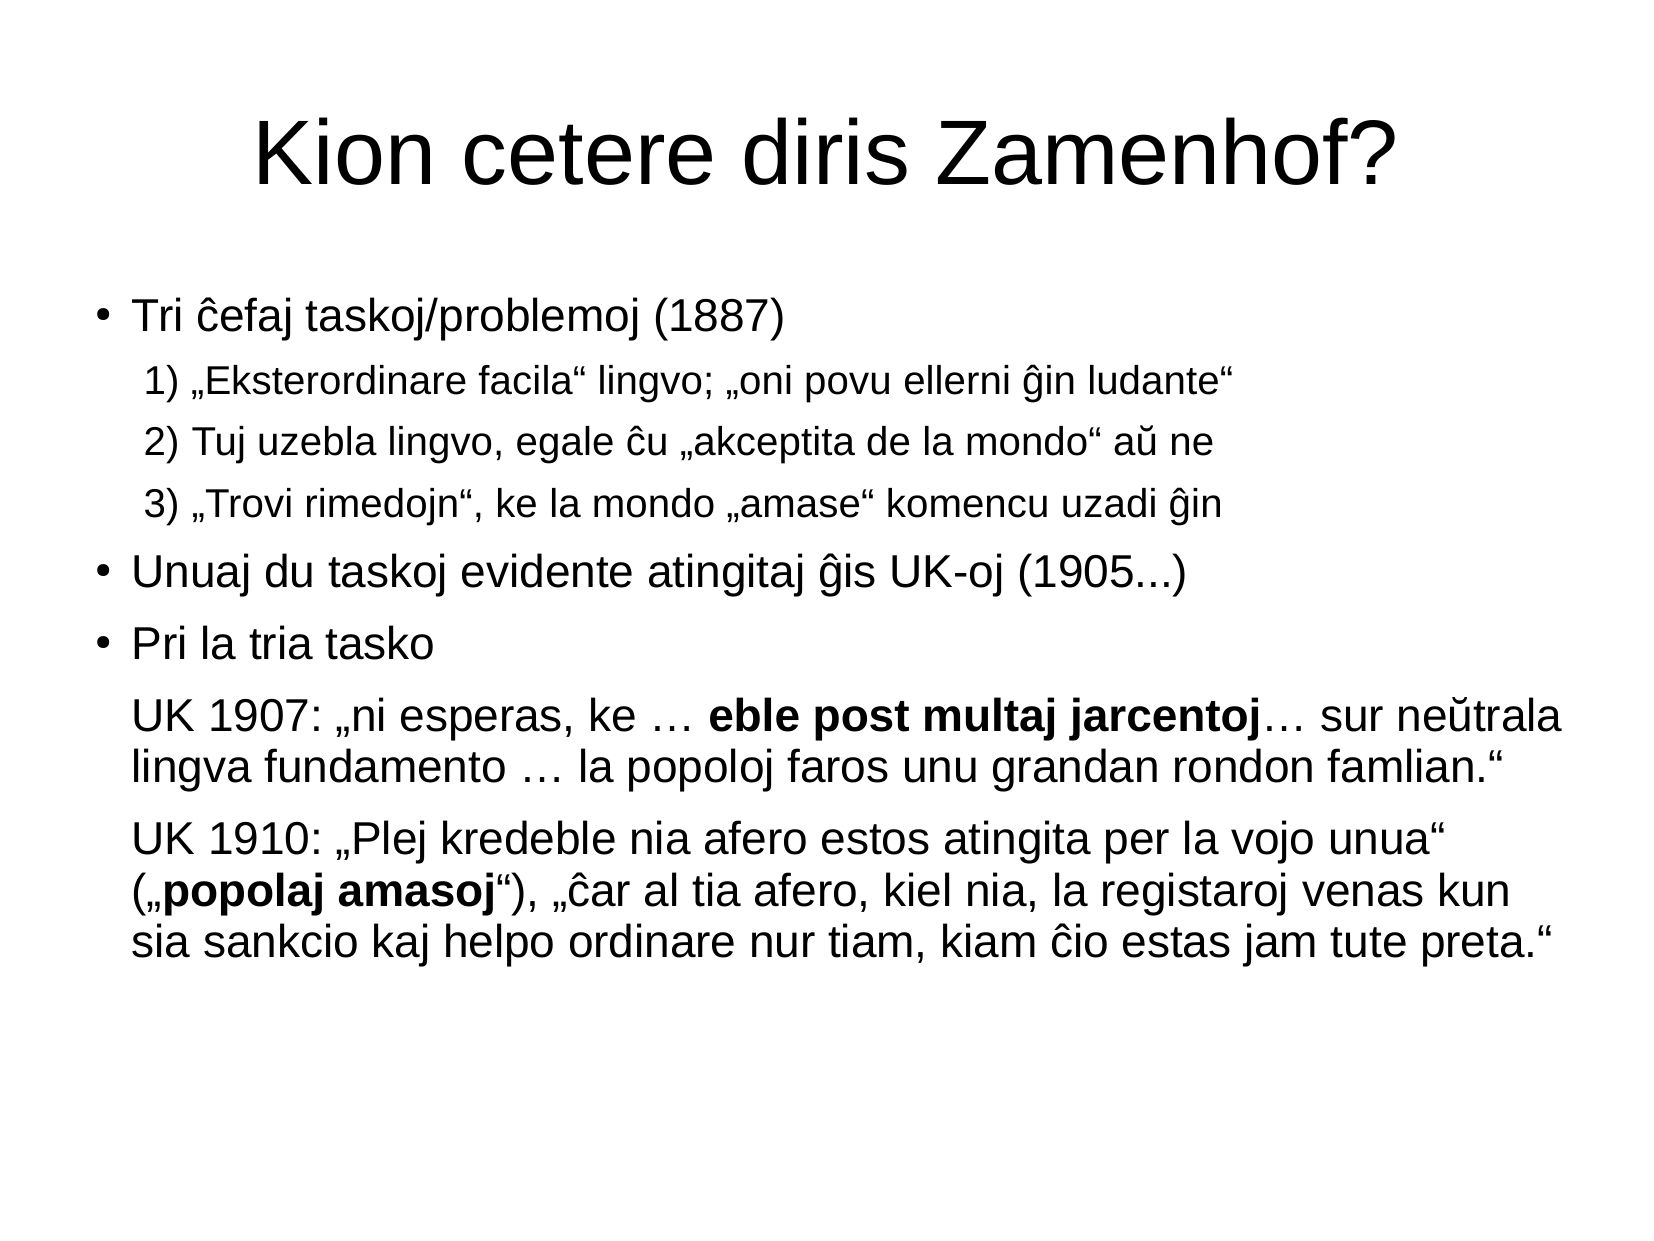

# Kion cetere diris Zamenhof?
Tri ĉefaj taskoj/problemoj (1887)
 „Eksterordinare facila“ lingvo; „oni povu ellerni ĝin ludante“
 Tuj uzebla lingvo, egale ĉu „akceptita de la mondo“ aŭ ne
 „Trovi rimedojn“, ke la mondo „amase“ komencu uzadi ĝin
Unuaj du taskoj evidente atingitaj ĝis UK-oj (1905...)
Pri la tria tasko
UK 1907: „ni esperas, ke … eble post multaj jarcentoj… sur neŭtrala lingva fundamento … la popoloj faros unu grandan rondon famlian.“
UK 1910: „Plej kredeble nia afero estos atingita per la vojo unua“ („popolaj amasoj“), „ĉar al tia afero, kiel nia, la registaroj venas kun sia sankcio kaj helpo ordinare nur tiam, kiam ĉio estas jam tute preta.“